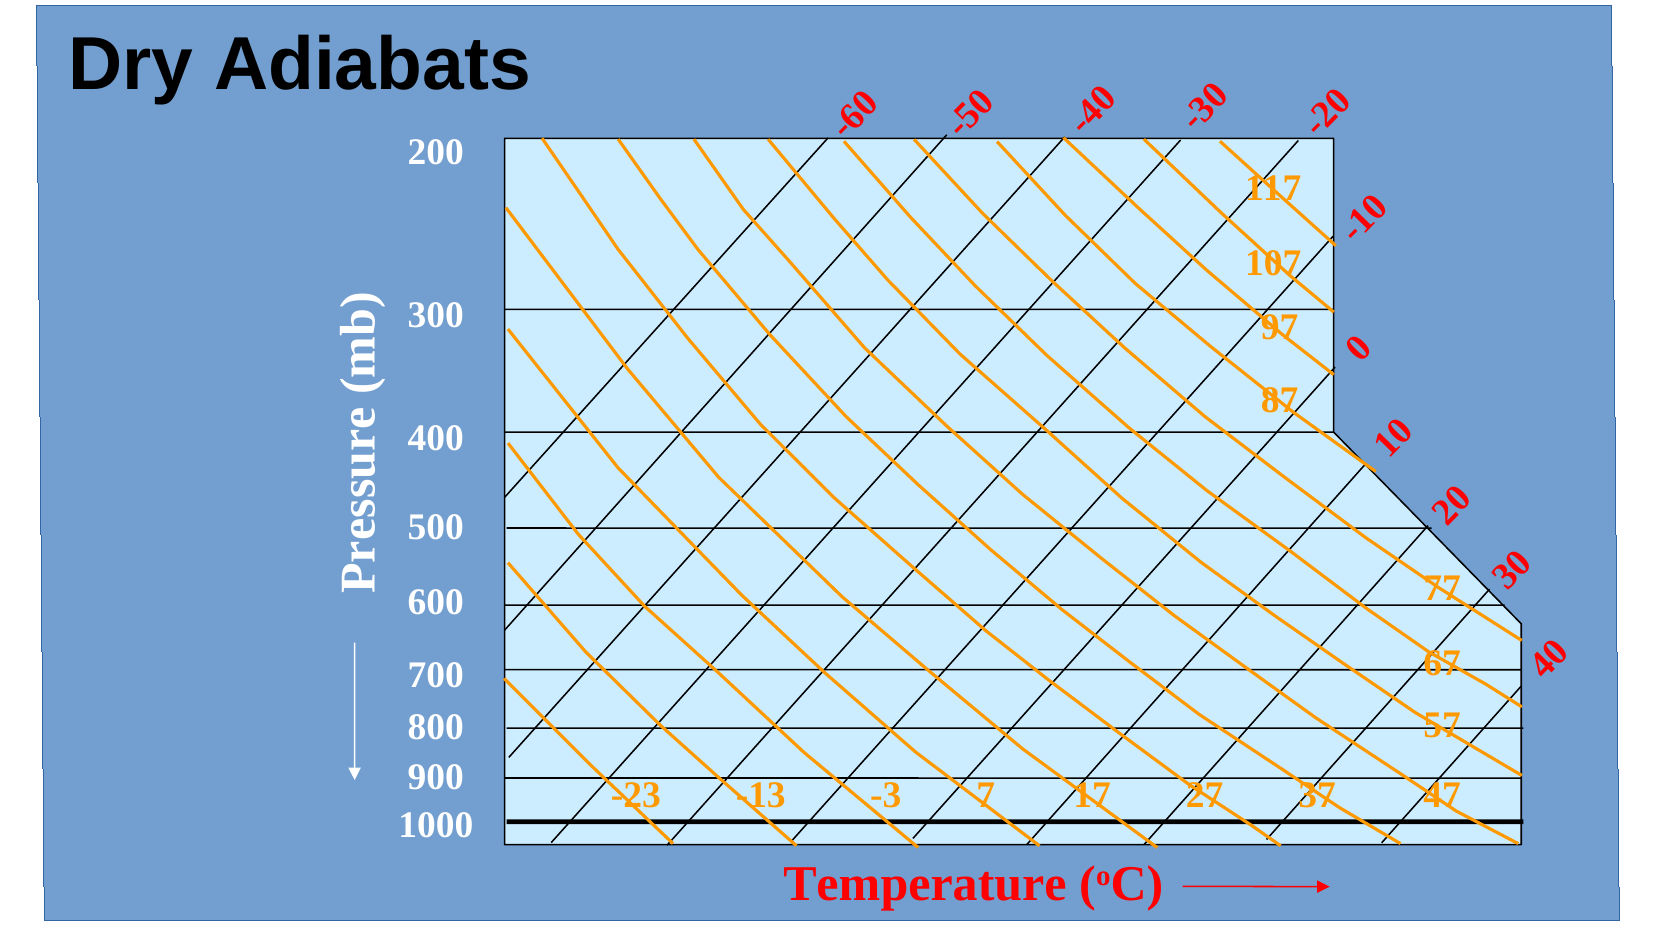

# Dry Adiabats
-30
-40
-20
-50
-60
200
117
-10
107
300
97
0
87
400
Pressure (mb)
10
20
500
30
77
600
40
67
700
57
800
900
-23
-13
-3
7
17
27
37
47
1000
Temperature (oC)